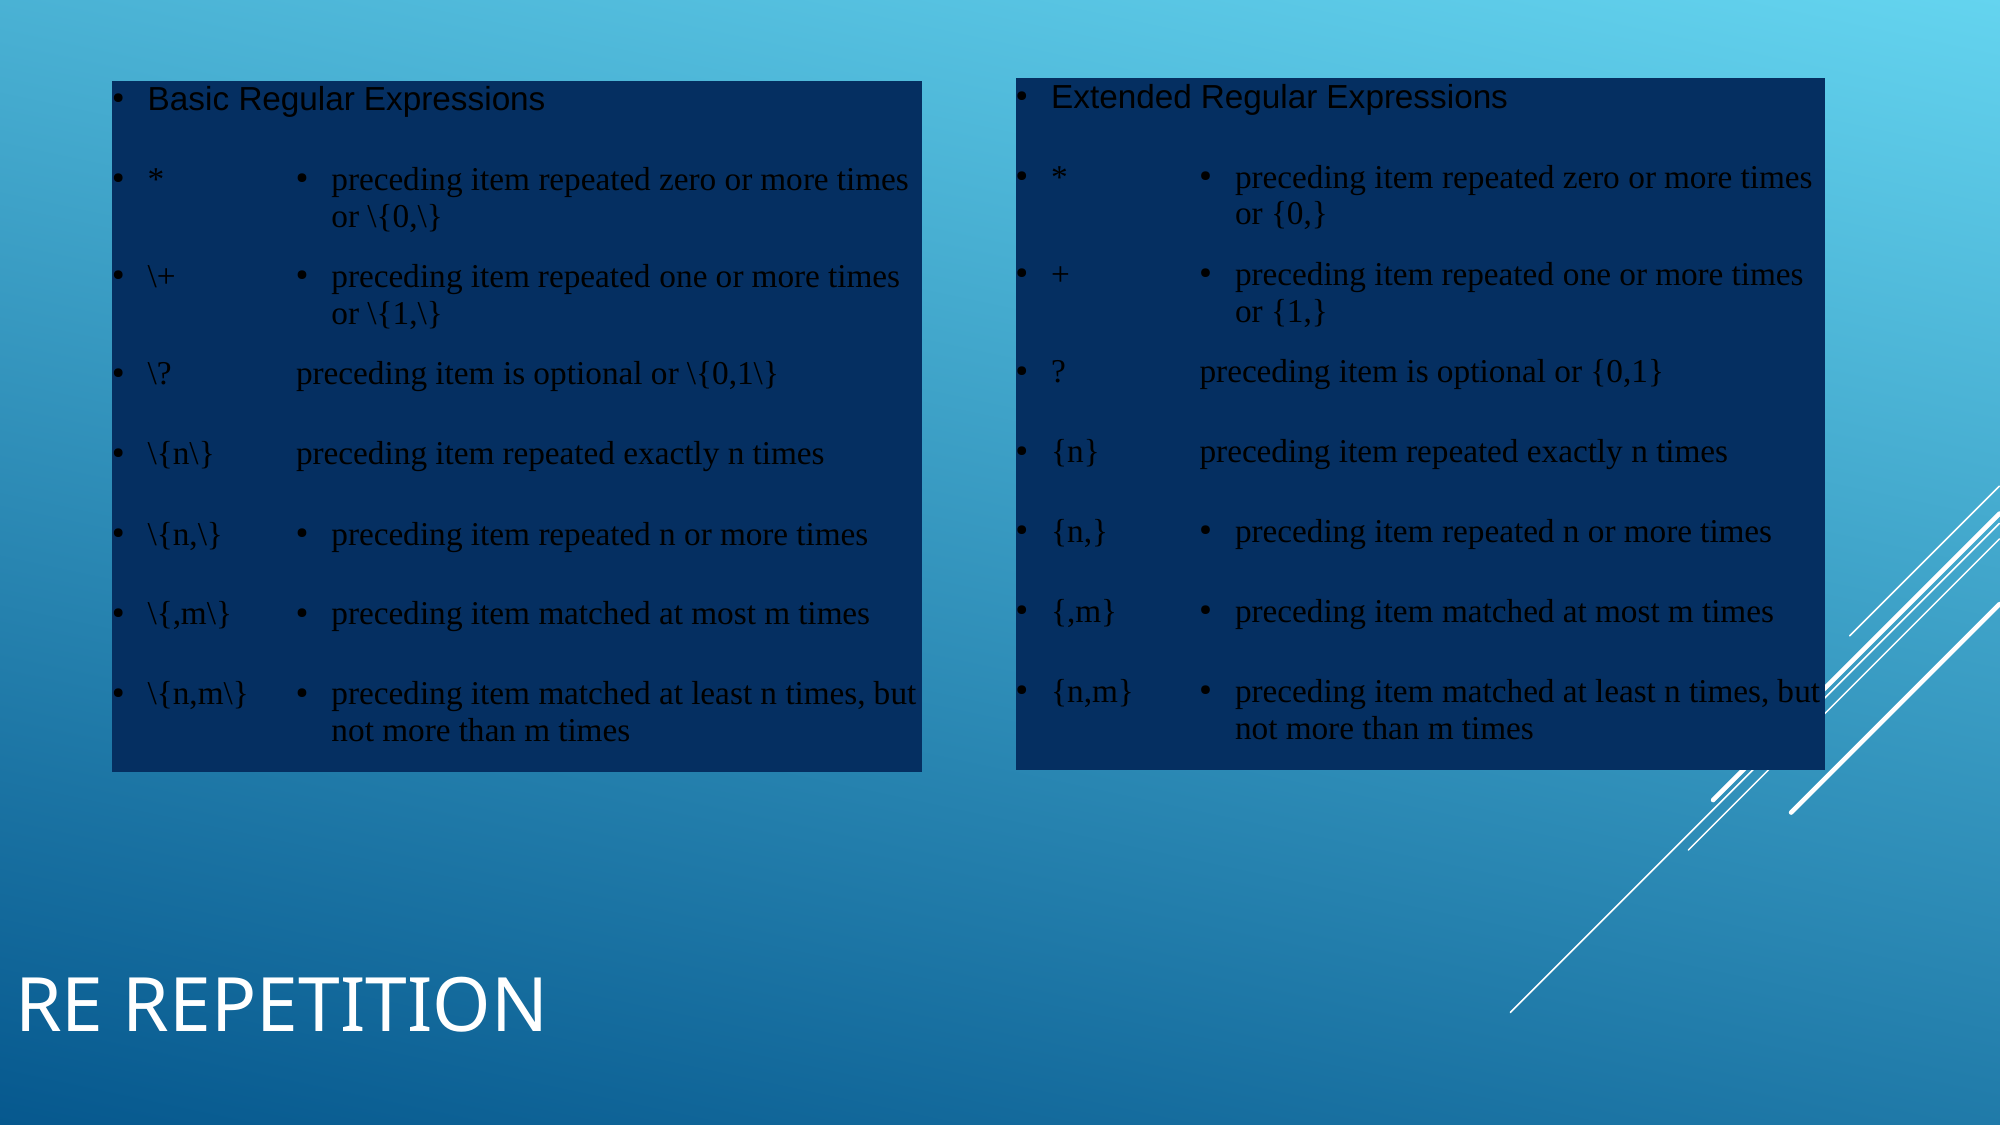

| Extended Regular Expressions | |
| --- | --- |
| \* | preceding item repeated zero or more times or {0,} |
| + | preceding item repeated one or more times or {1,} |
| ? | preceding item is optional or {0,1} |
| {n} | preceding item repeated exactly n times |
| {n,} | preceding item repeated n or more times |
| {,m} | preceding item matched at most m times |
| {n,m} | preceding item matched at least n times, but not more than m times |
| Basic Regular Expressions | |
| --- | --- |
| \* | preceding item repeated zero or more times or \{0,\} |
| \+ | preceding item repeated one or more times or \{1,\} |
| \? | preceding item is optional or \{0,1\} |
| \{n\} | preceding item repeated exactly n times |
| \{n,\} | preceding item repeated n or more times |
| \{,m\} | preceding item matched at most m times |
| \{n,m\} | preceding item matched at least n times, but not more than m times |
# re repetition